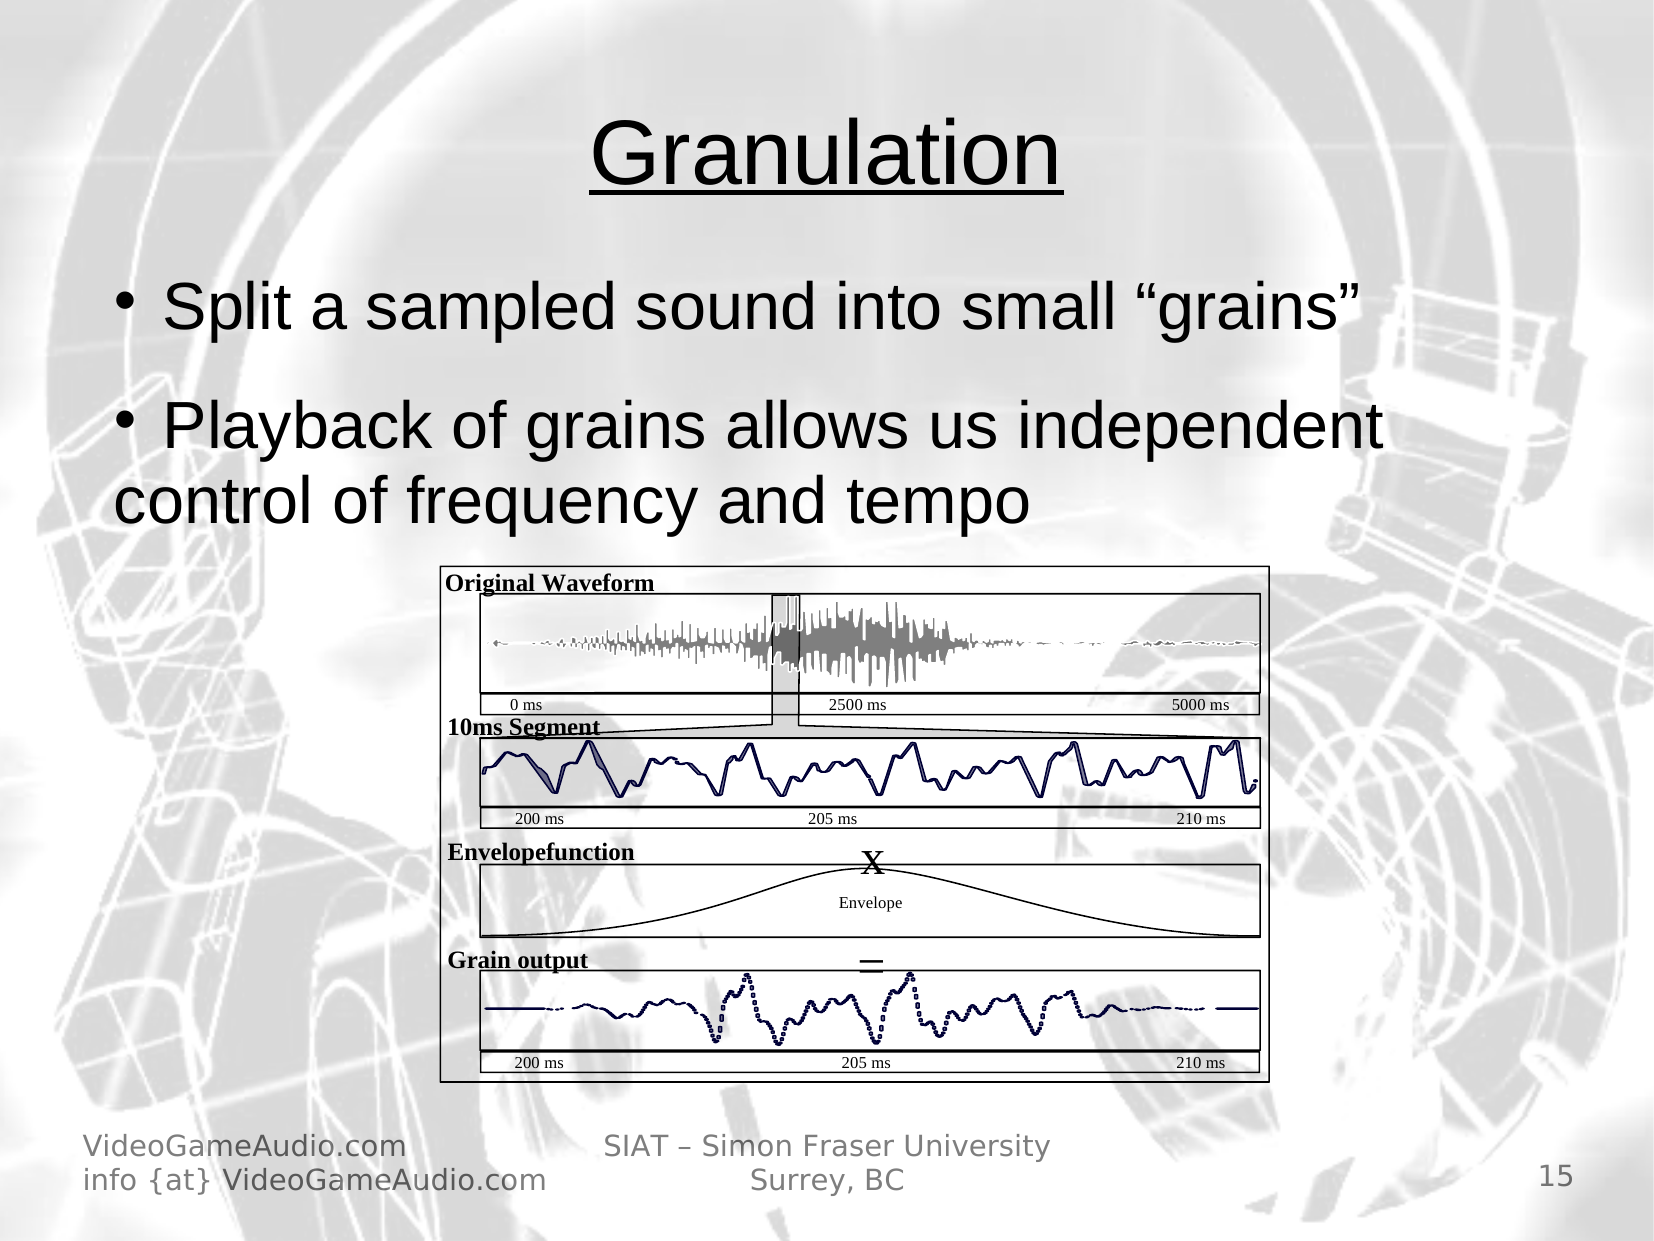

# Granulation
 Split a sampled sound into small “grains”
 Playback of grains allows us independent control of frequency and tempo
Original Waveform
0 ms				 2500 ms	 		5000 ms
10ms Segment
200 ms		 	 	205 ms		 		210 ms
x
Envelopefunction
Envelope
=
Grain output
200 ms				 205 ms				210 ms
15